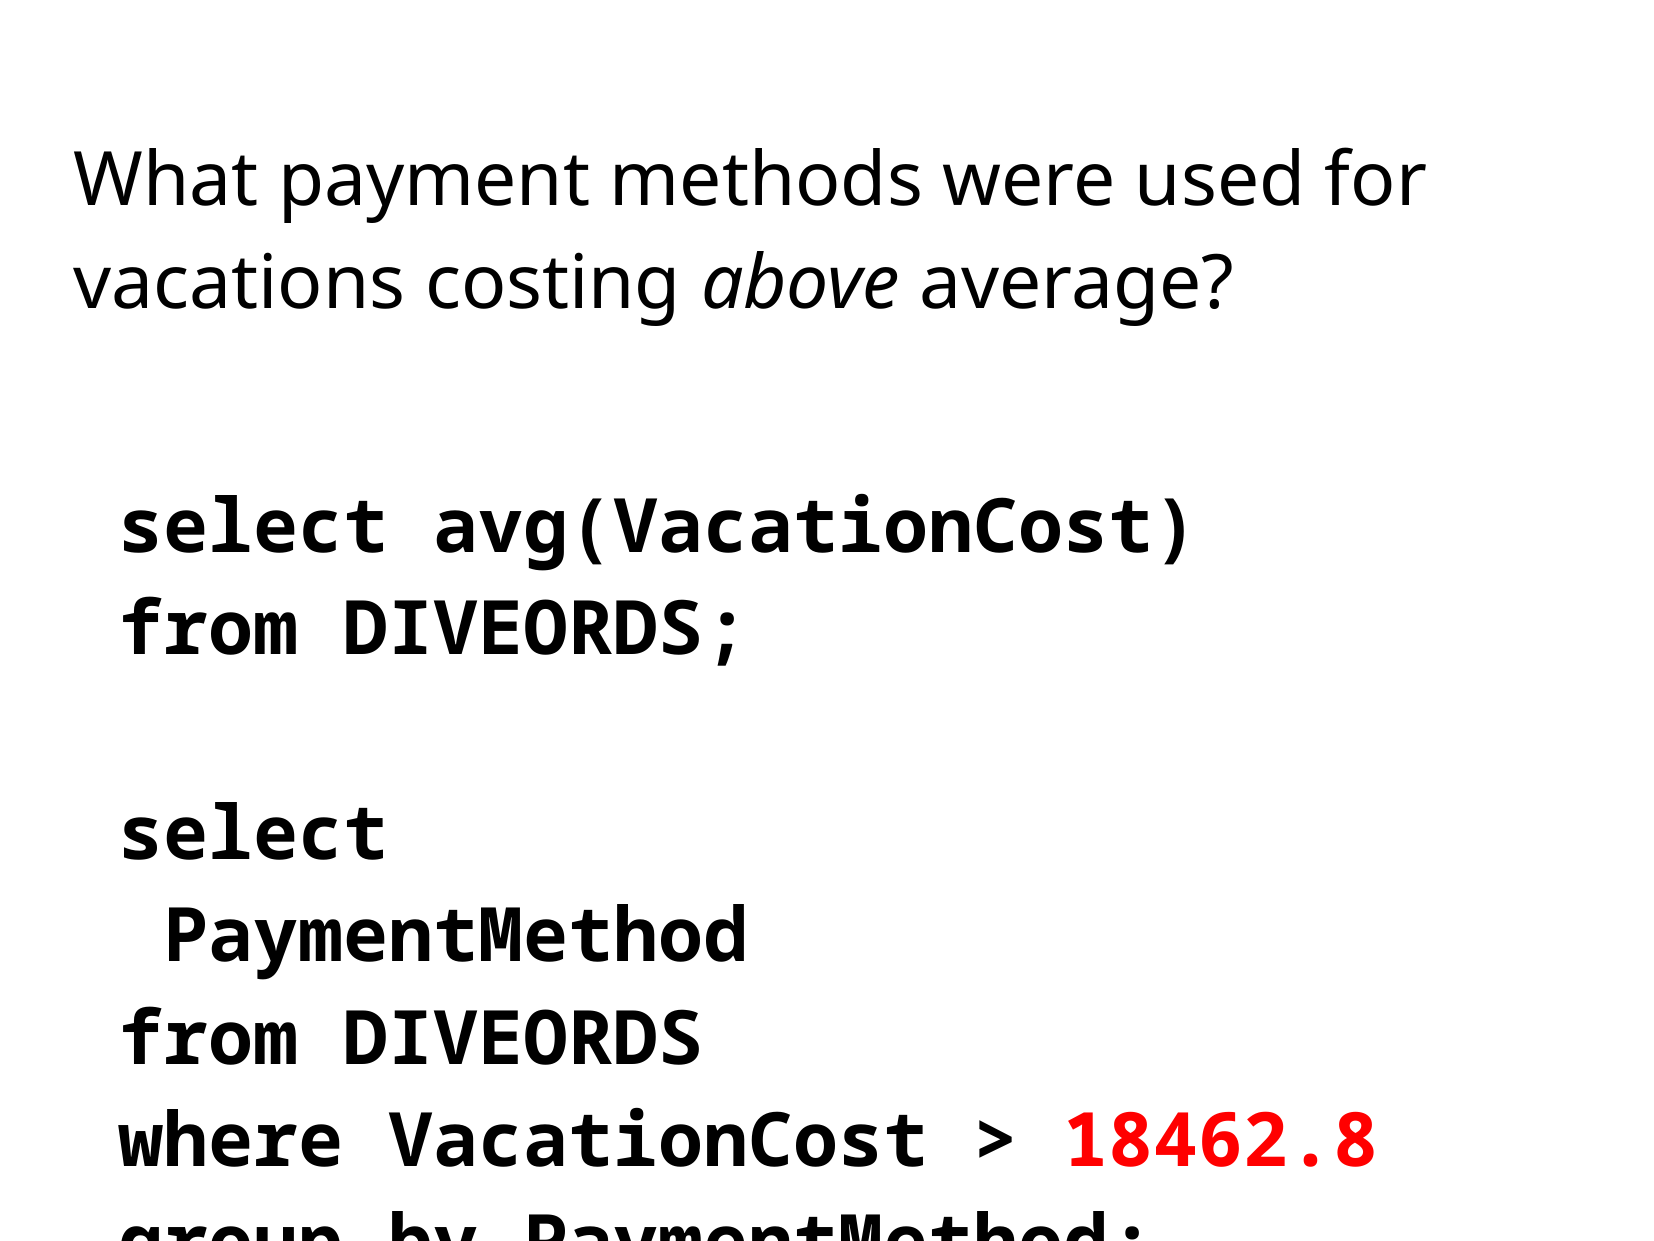

What payment methods were used for vacations costing above average?
# select avg(VacationCost)
from DIVEORDS;
select
 PaymentMethod
from DIVEORDS
where VacationCost > 18462.8
group by PaymentMethod;